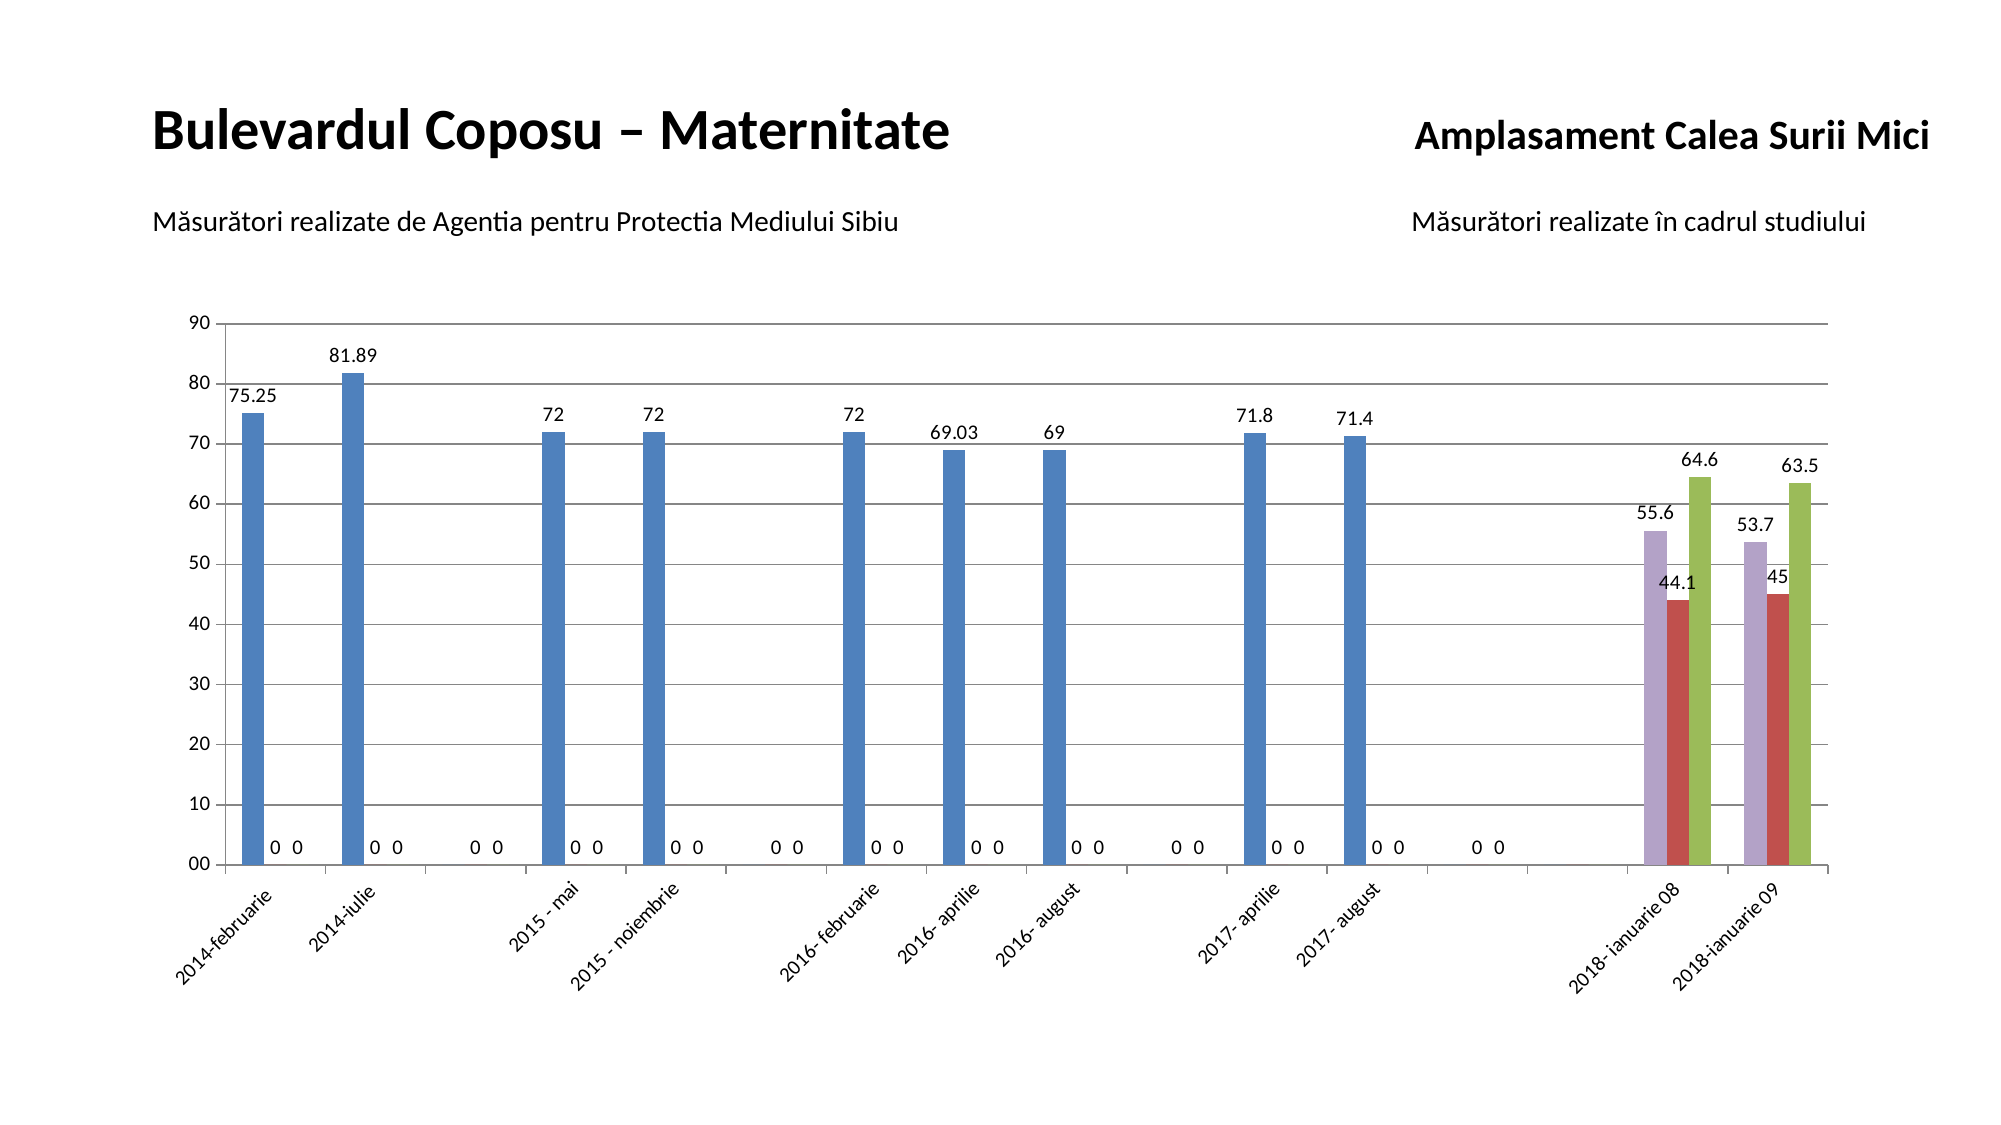

# Bulevardul Coposu – Maternitate Amplasament Calea Surii Mici Măsurători realizate de Agentia pentru Protectia Mediului Sibiu Măsurători realizate în cadrul studiului
### Chart
| Category | B-dul Coposu - Maternitate | | |
|---|---|---|---|
| 2014-februarie | 75.25 | 0.0 | 0.0 |
| 2014-iulie | 81.89 | 0.0 | 0.0 |
| None | 0.0 | 0.0 | 0.0 |
| 2015 - mai | 72.0 | 0.0 | 0.0 |
| 2015 - noiembrie | 72.0 | 0.0 | 0.0 |
| None | 0.0 | 0.0 | 0.0 |
| 2016- februarie | 72.0 | 0.0 | 0.0 |
| 2016- aprilie | 69.03 | 0.0 | 0.0 |
| 2016- august | 69.0 | 0.0 | 0.0 |
| None | 0.0 | 0.0 | 0.0 |
| 2017- aprilie | 71.8 | 0.0 | 0.0 |
| 2017- august | 71.4 | 0.0 | 0.0 |
| None | 0.0 | 0.0 | 0.0 |
| None | 0.0 | 0.0 | 0.0 |
| 2018- ianuarie 08 | 55.6 | 44.1 | 64.6 |
| 2018-ianuarie 09 | 53.7 | 45.0 | 63.5 |